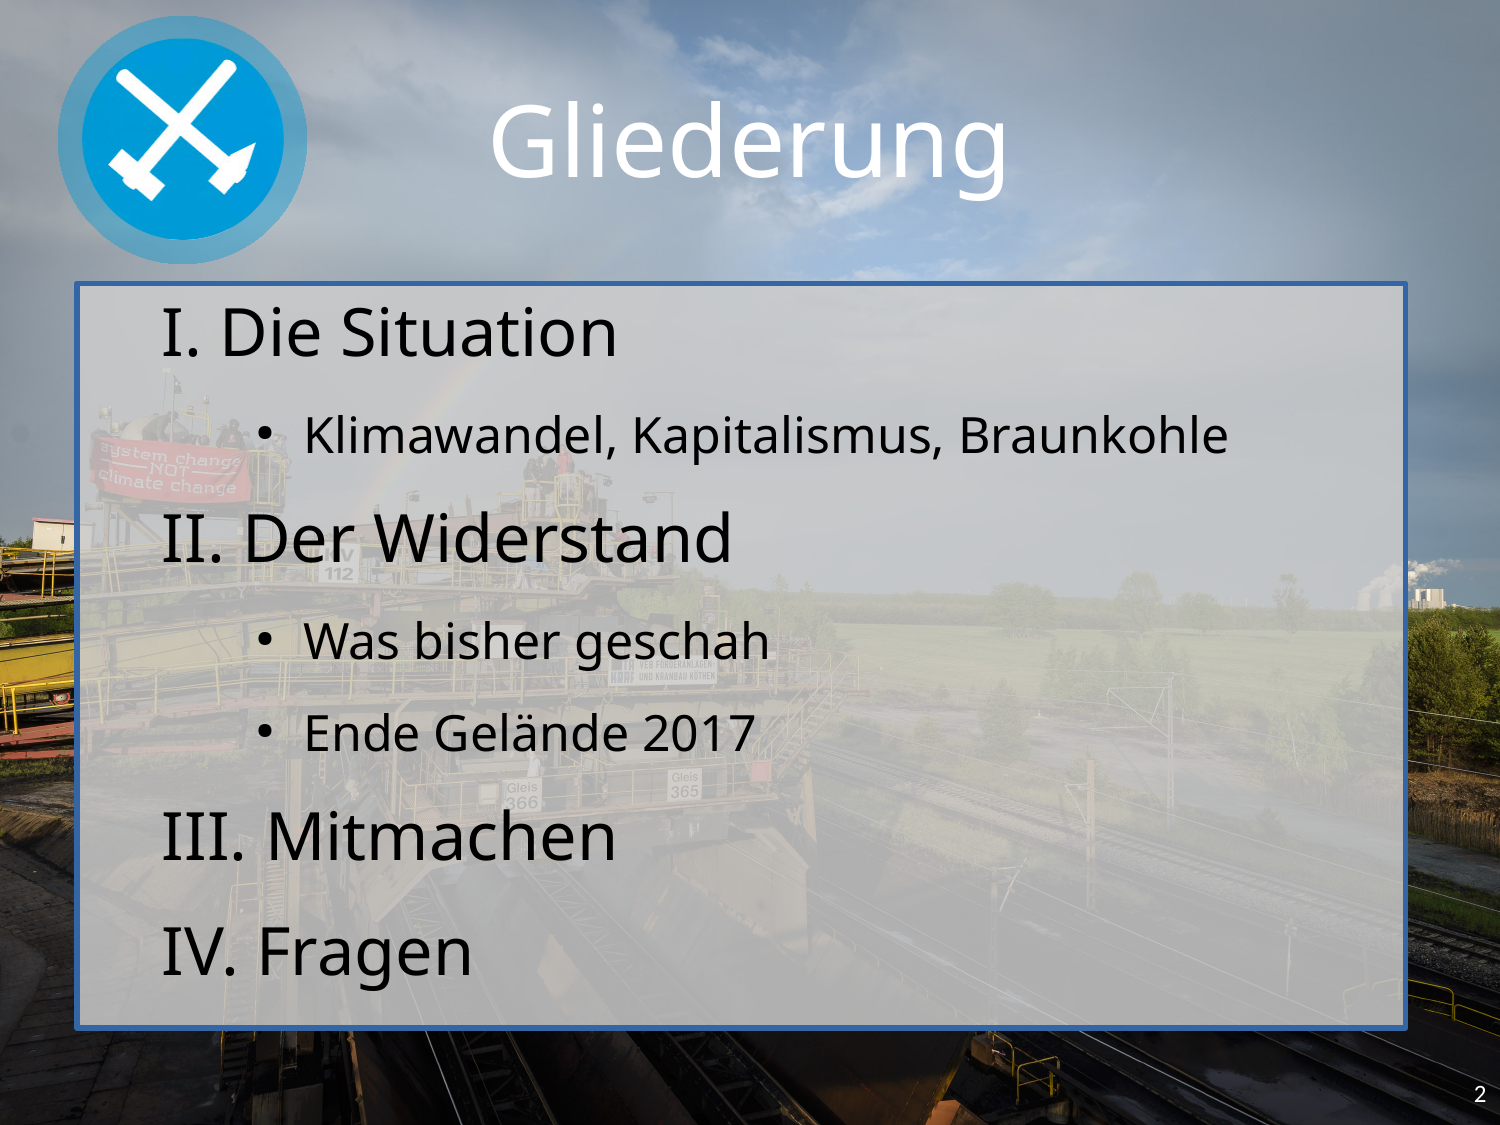

# Gliederung
I. Die Situation
Klimawandel, Kapitalismus, Braunkohle
II. Der Widerstand
Was bisher geschah
Ende Gelände 2017
III. Mitmachen
IV. Fragen
2